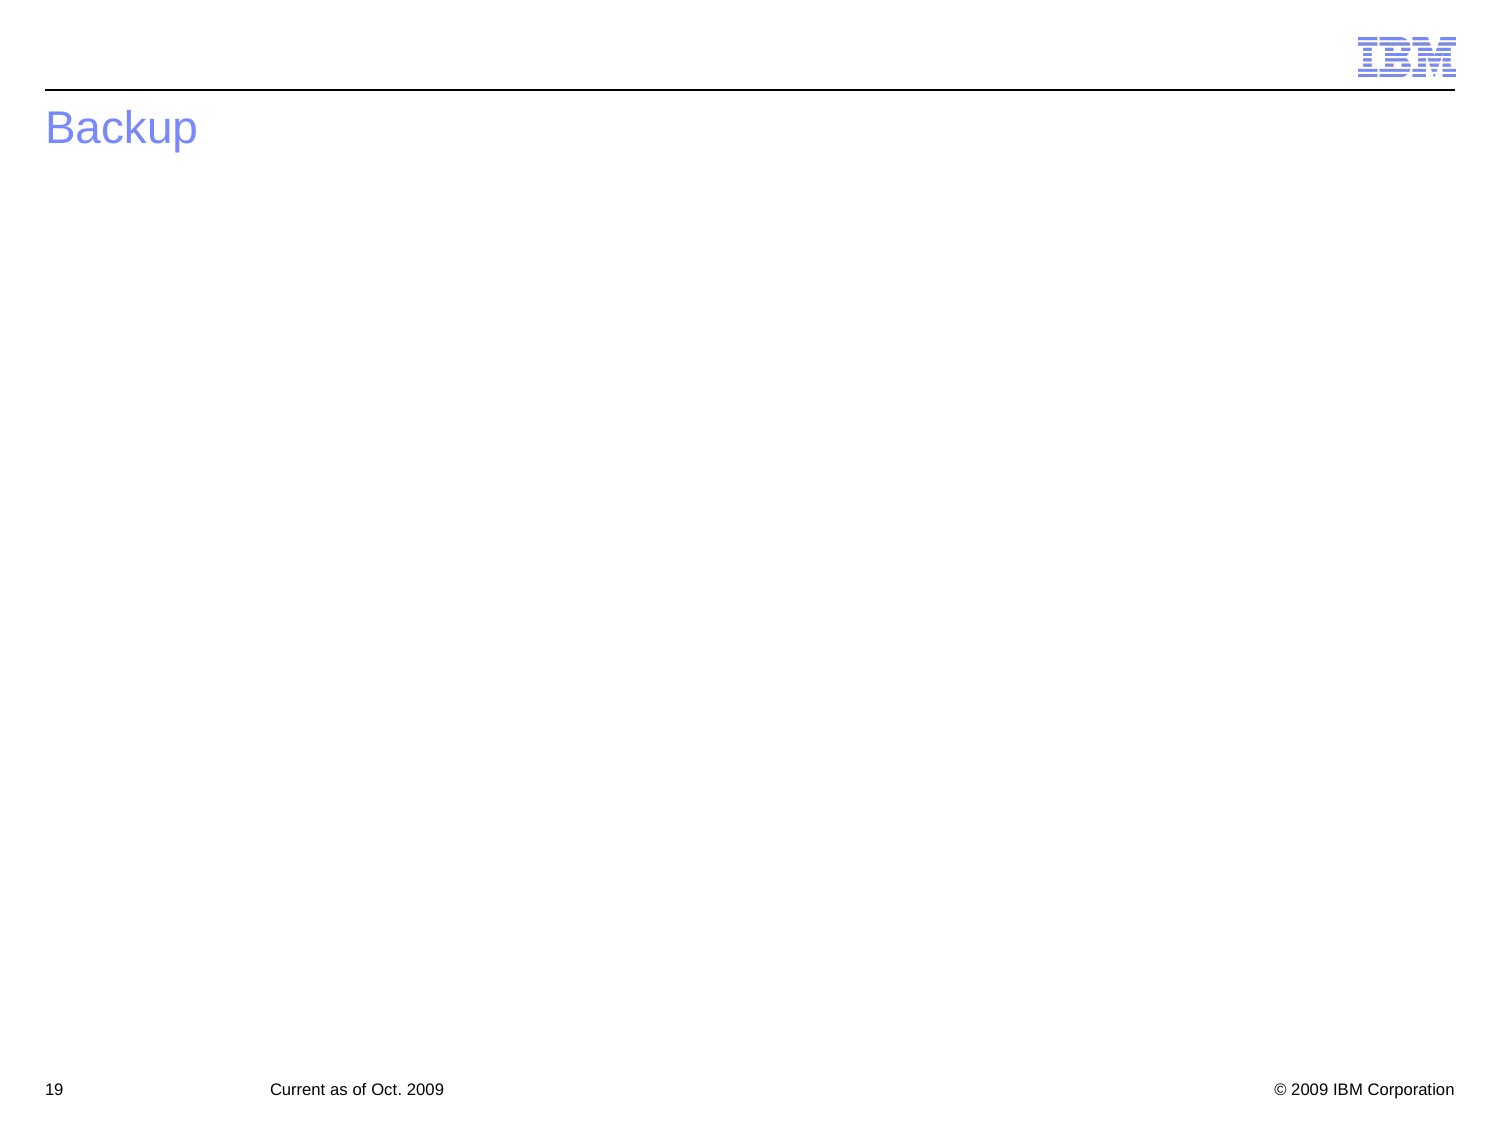

# Backup
19
Current as of Oct. 2009